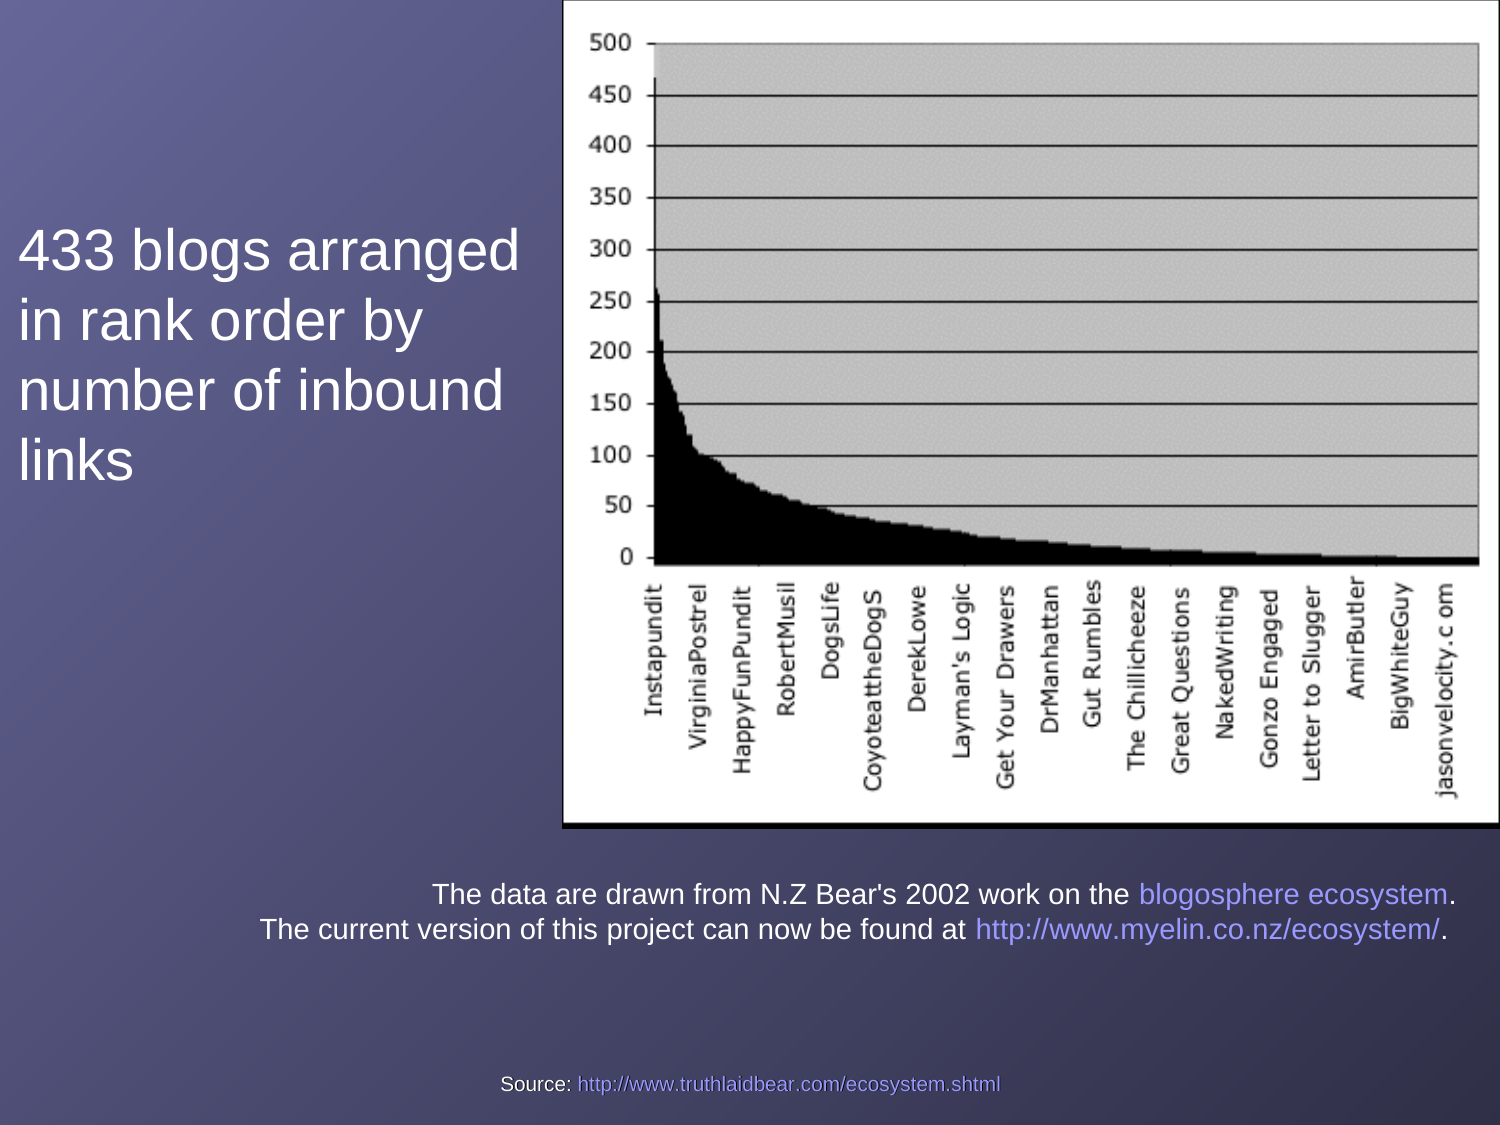

433 blogs arranged
in rank order by
number of inbound
links
The data are drawn from N.Z Bear's 2002 work on the blogosphere ecosystem.
The current version of this project can now be found at http://www.myelin.co.nz/ecosystem/.
Source: http://www.truthlaidbear.com/ecosystem.shtml